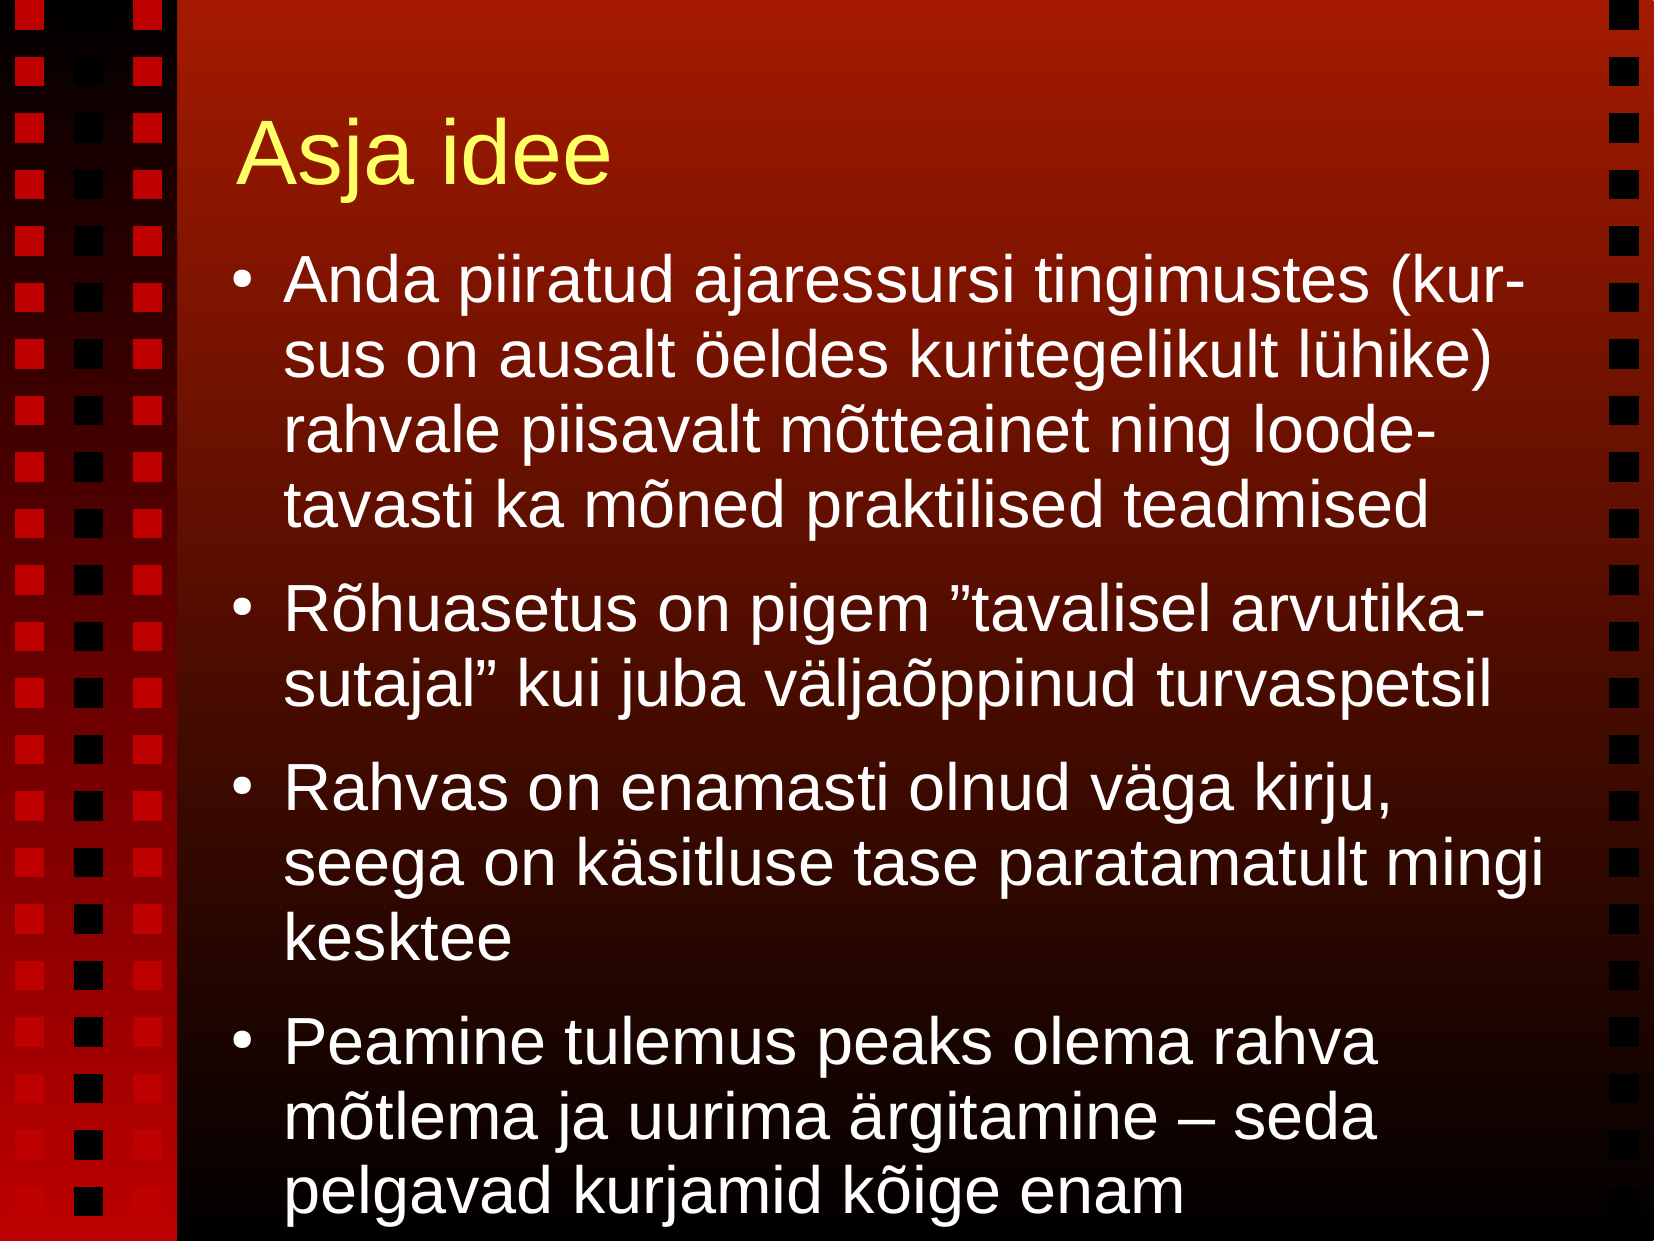

# Asja idee
Anda piiratud ajaressursi tingimustes (kur-sus on ausalt öeldes kuritegelikult lühike) rahvale piisavalt mõtteainet ning loode-tavasti ka mõned praktilised teadmised
Rõhuasetus on pigem ”tavalisel arvutika-sutajal” kui juba väljaõppinud turvaspetsil
Rahvas on enamasti olnud väga kirju, seega on käsitluse tase paratamatult mingi kesktee
Peamine tulemus peaks olema rahva mõtlema ja uurima ärgitamine – seda pelgavad kurjamid kõige enam